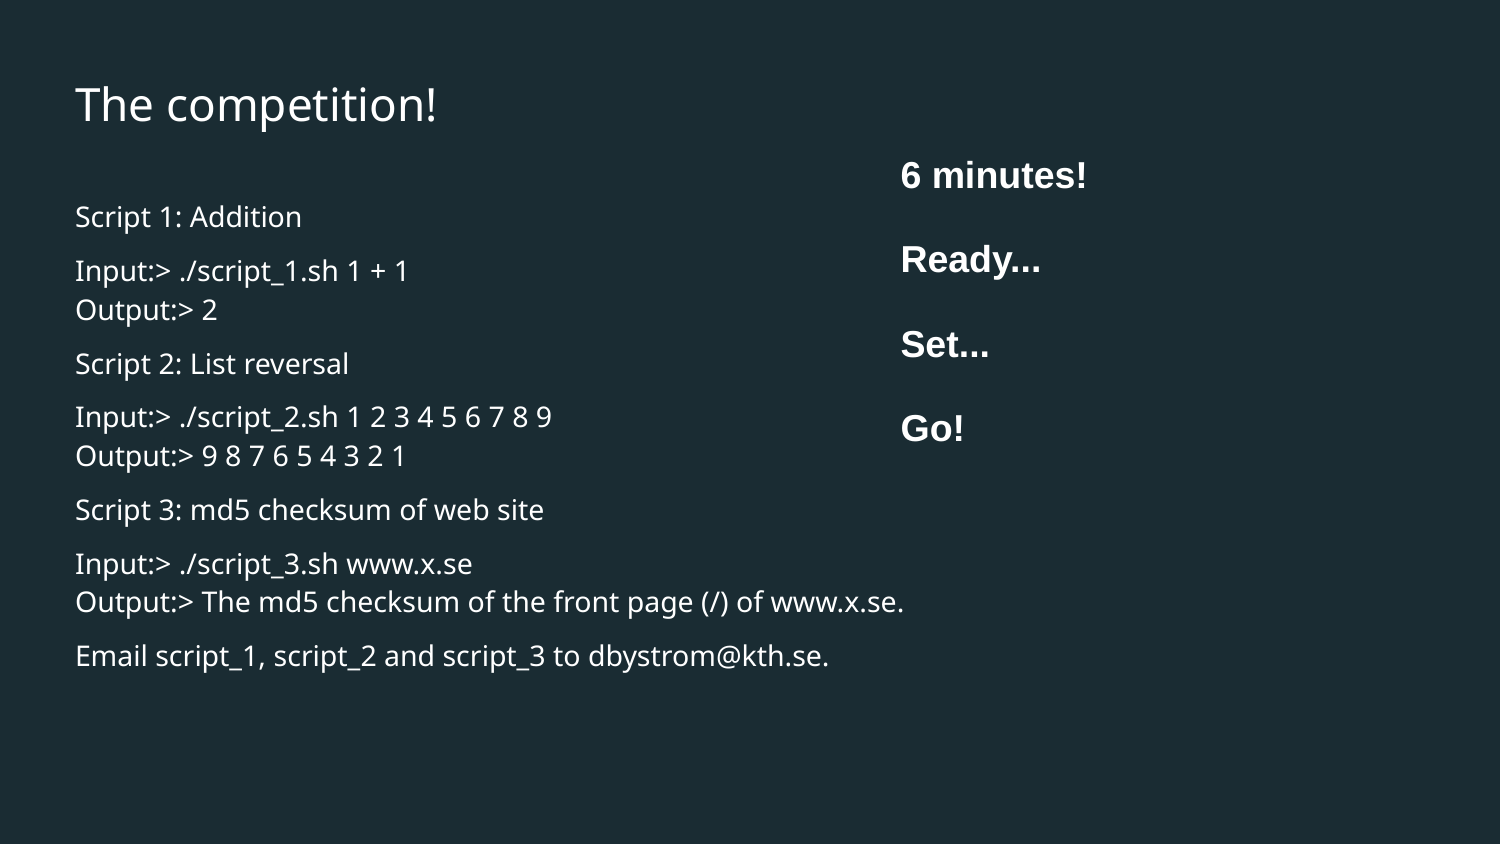

# The competition!
6 minutes!
Ready...
Set...
Go!
Script 1: Addition
Input:> ./script_1.sh 1 + 1
Output:> 2
Script 2: List reversal
Input:> ./script_2.sh 1 2 3 4 5 6 7 8 9
Output:> 9 8 7 6 5 4 3 2 1
Script 3: md5 checksum of web site
Input:> ./script_3.sh www.x.se
Output:> The md5 checksum of the front page (/) of www.x.se.
Email script_1, script_2 and script_3 to dbystrom@kth.se.